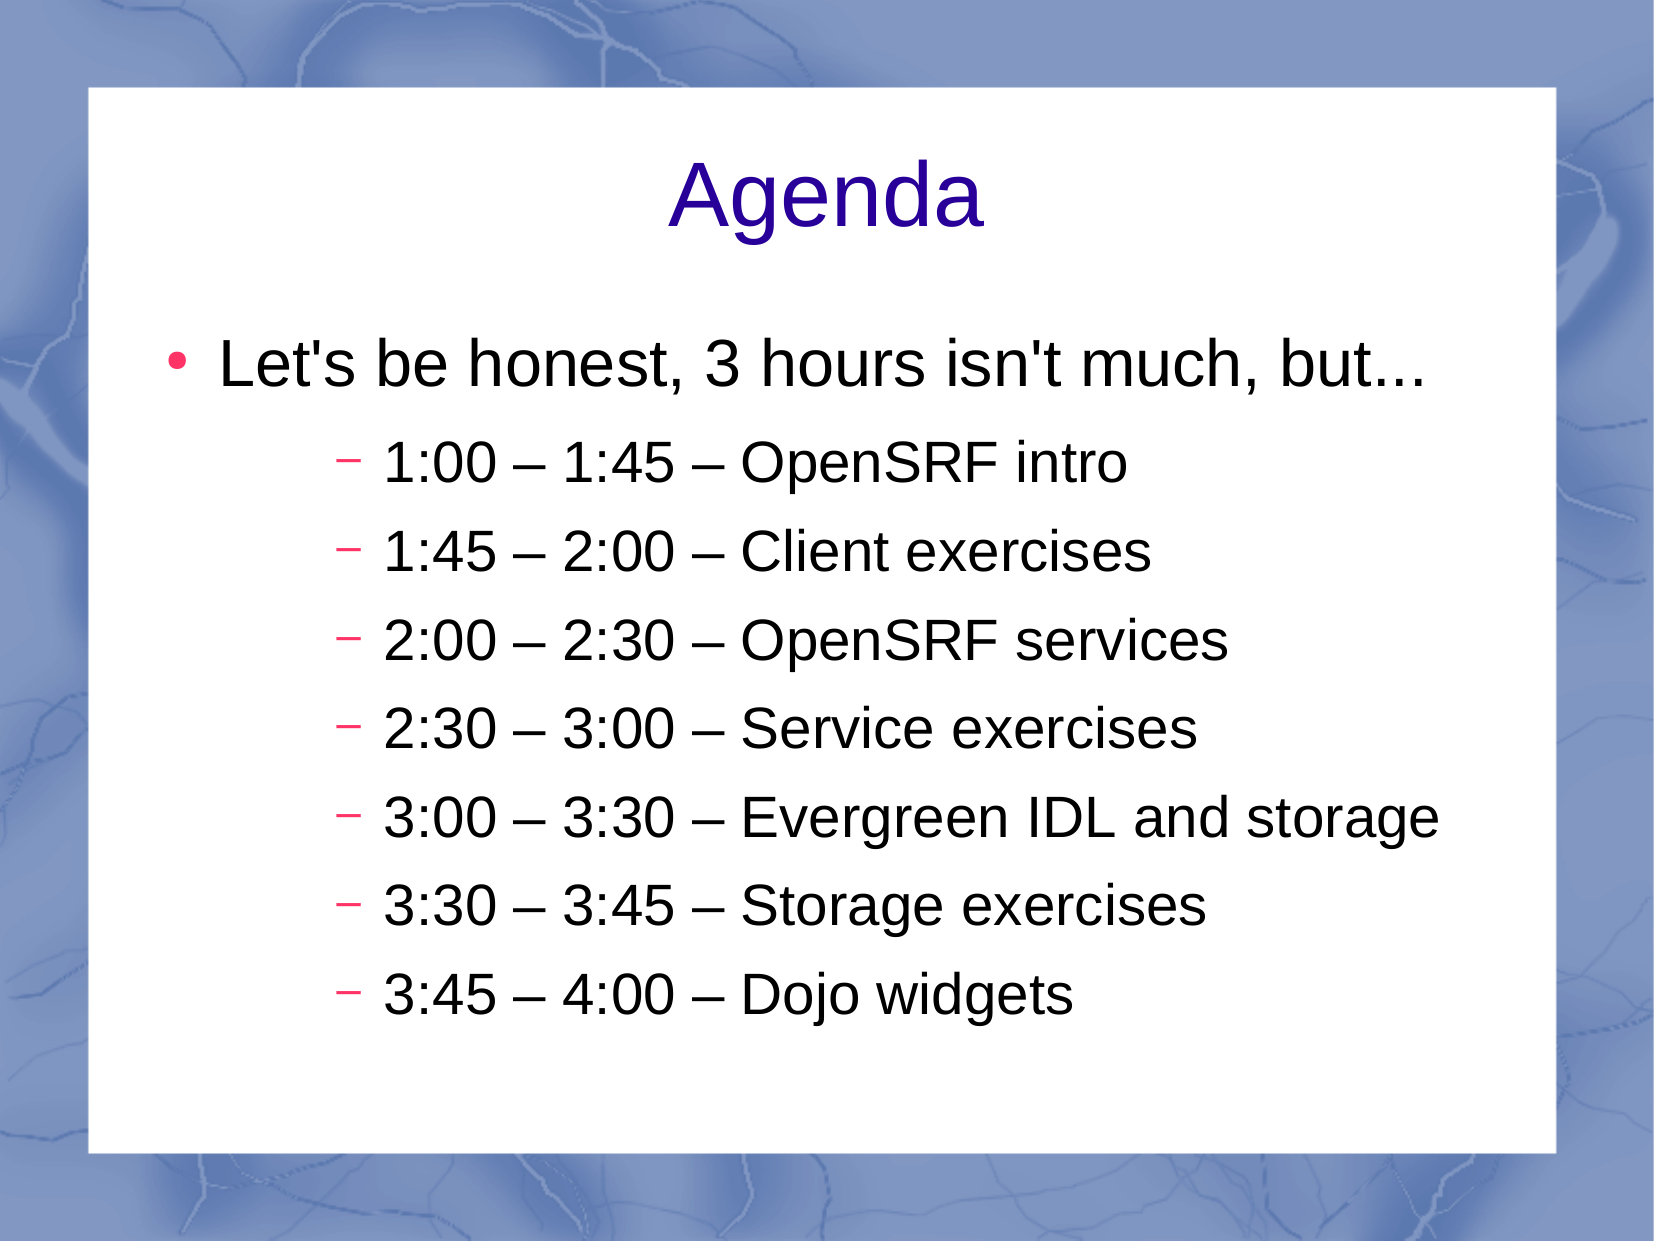

# Agenda
Let's be honest, 3 hours isn't much, but...
1:00 – 1:45 – OpenSRF intro
1:45 – 2:00 – Client exercises
2:00 – 2:30 – OpenSRF services
2:30 – 3:00 – Service exercises
3:00 – 3:30 – Evergreen IDL and storage
3:30 – 3:45 – Storage exercises
3:45 – 4:00 – Dojo widgets